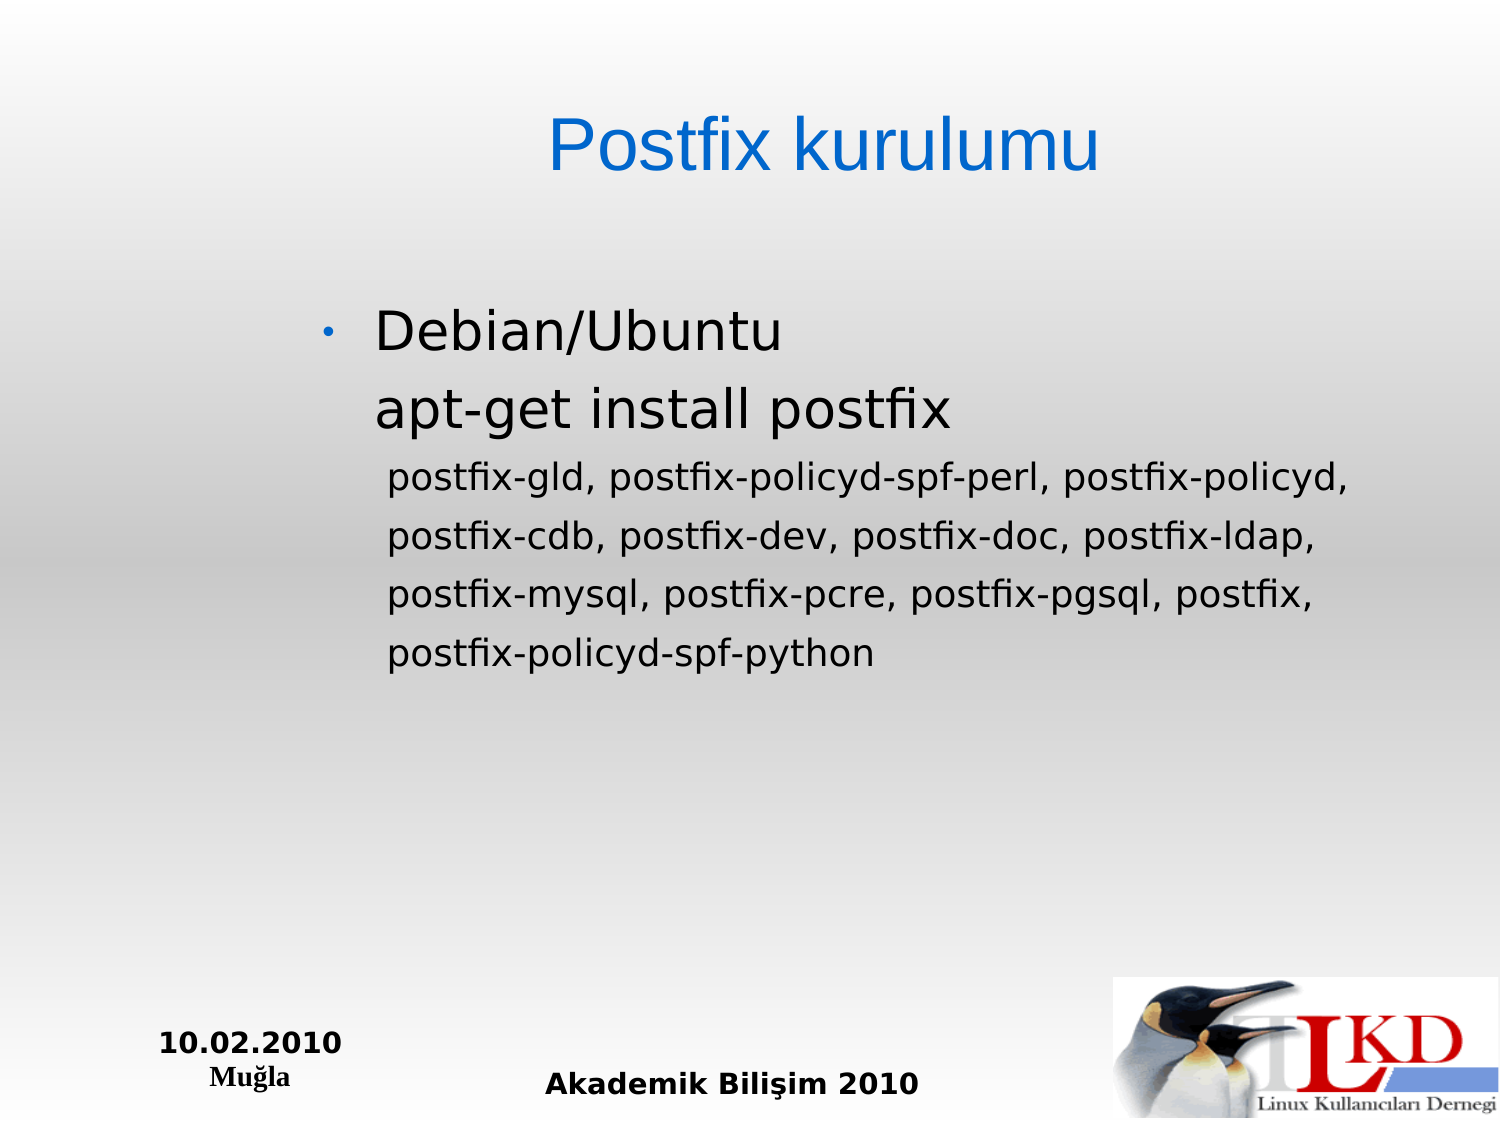

# Postfix kurulumu
Debian/Ubuntu
apt-get install postfix
 postfix-gld, postfix-policyd-spf-perl, postfix-policyd,
 postfix-cdb, postfix-dev, postfix-doc, postfix-ldap,
 postfix-mysql, postfix-pcre, postfix-pgsql, postfix,
 postfix-policyd-spf-python